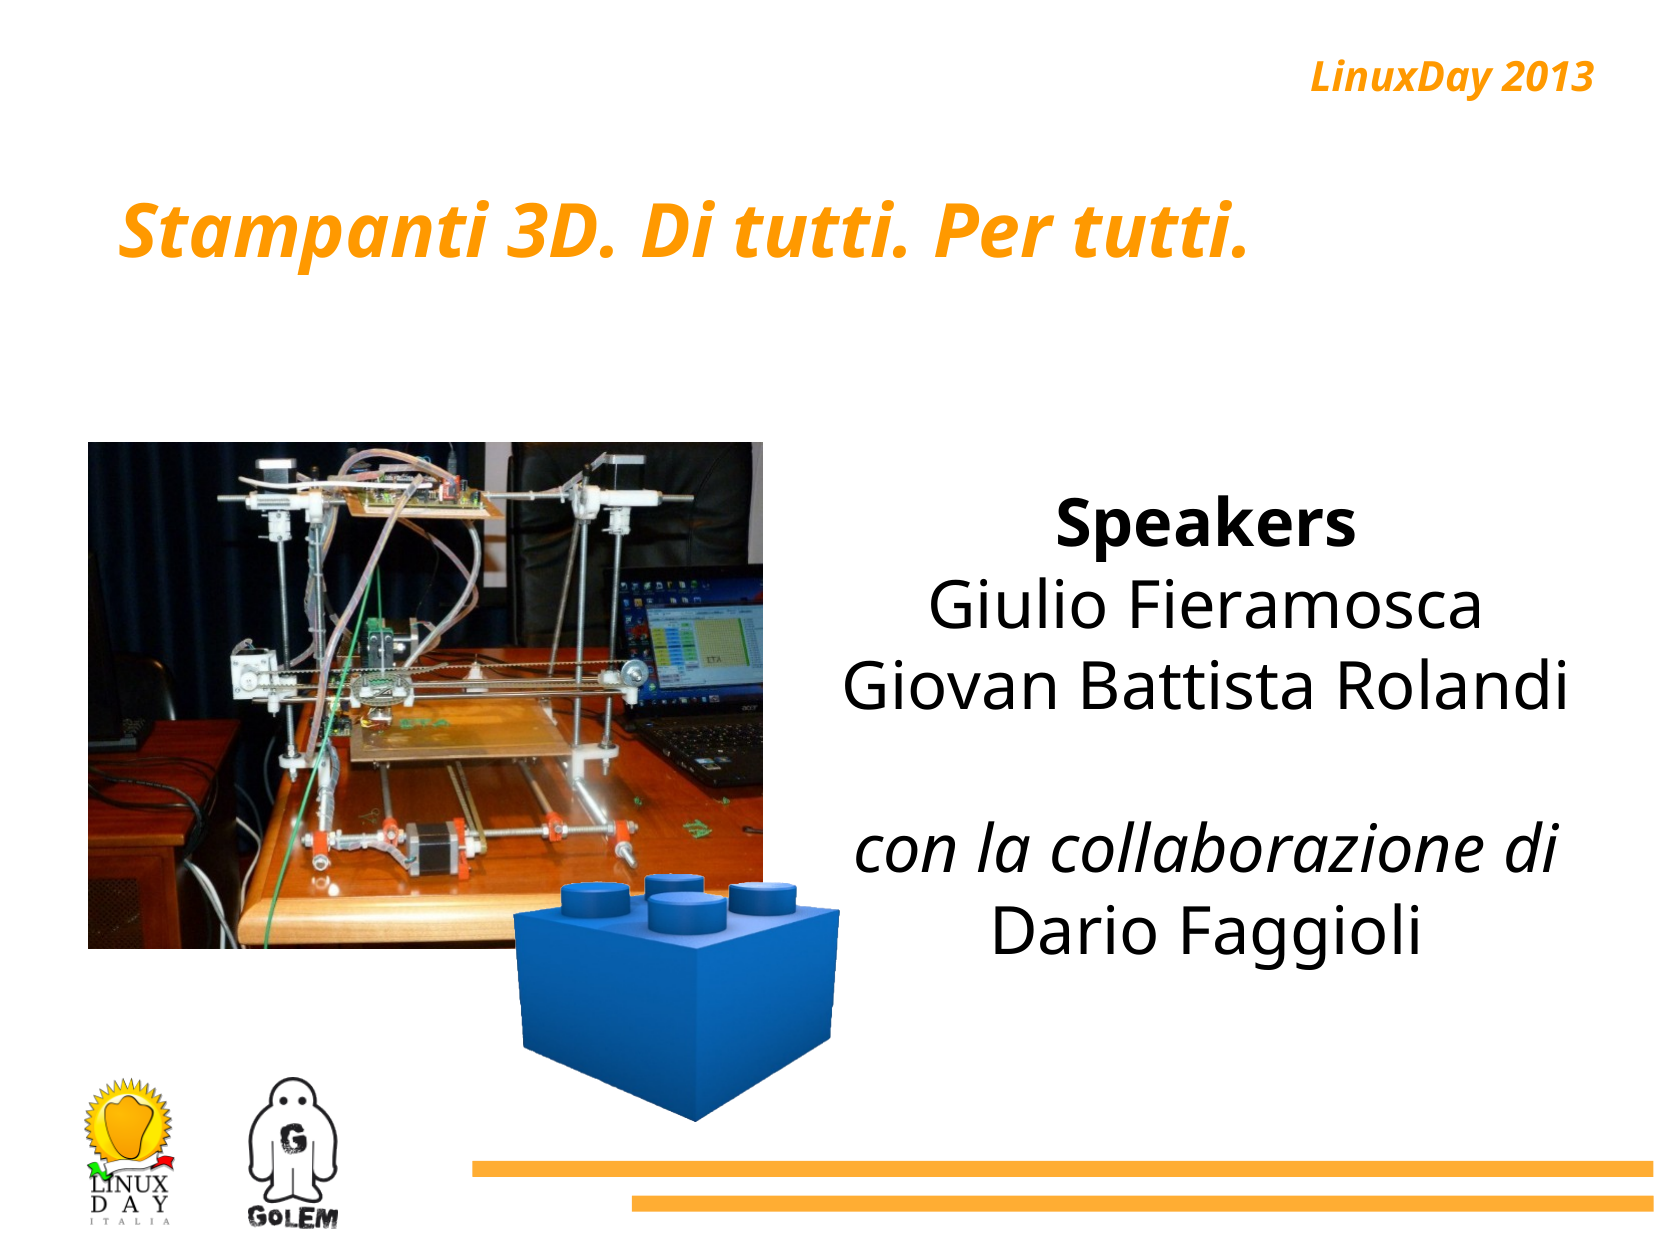

LinuxDay 2013
# Stampanti 3D. Di tutti. Per tutti.
Speakers
Giulio Fieramosca
Giovan Battista Rolandi
con la collaborazione di
Dario Faggioli